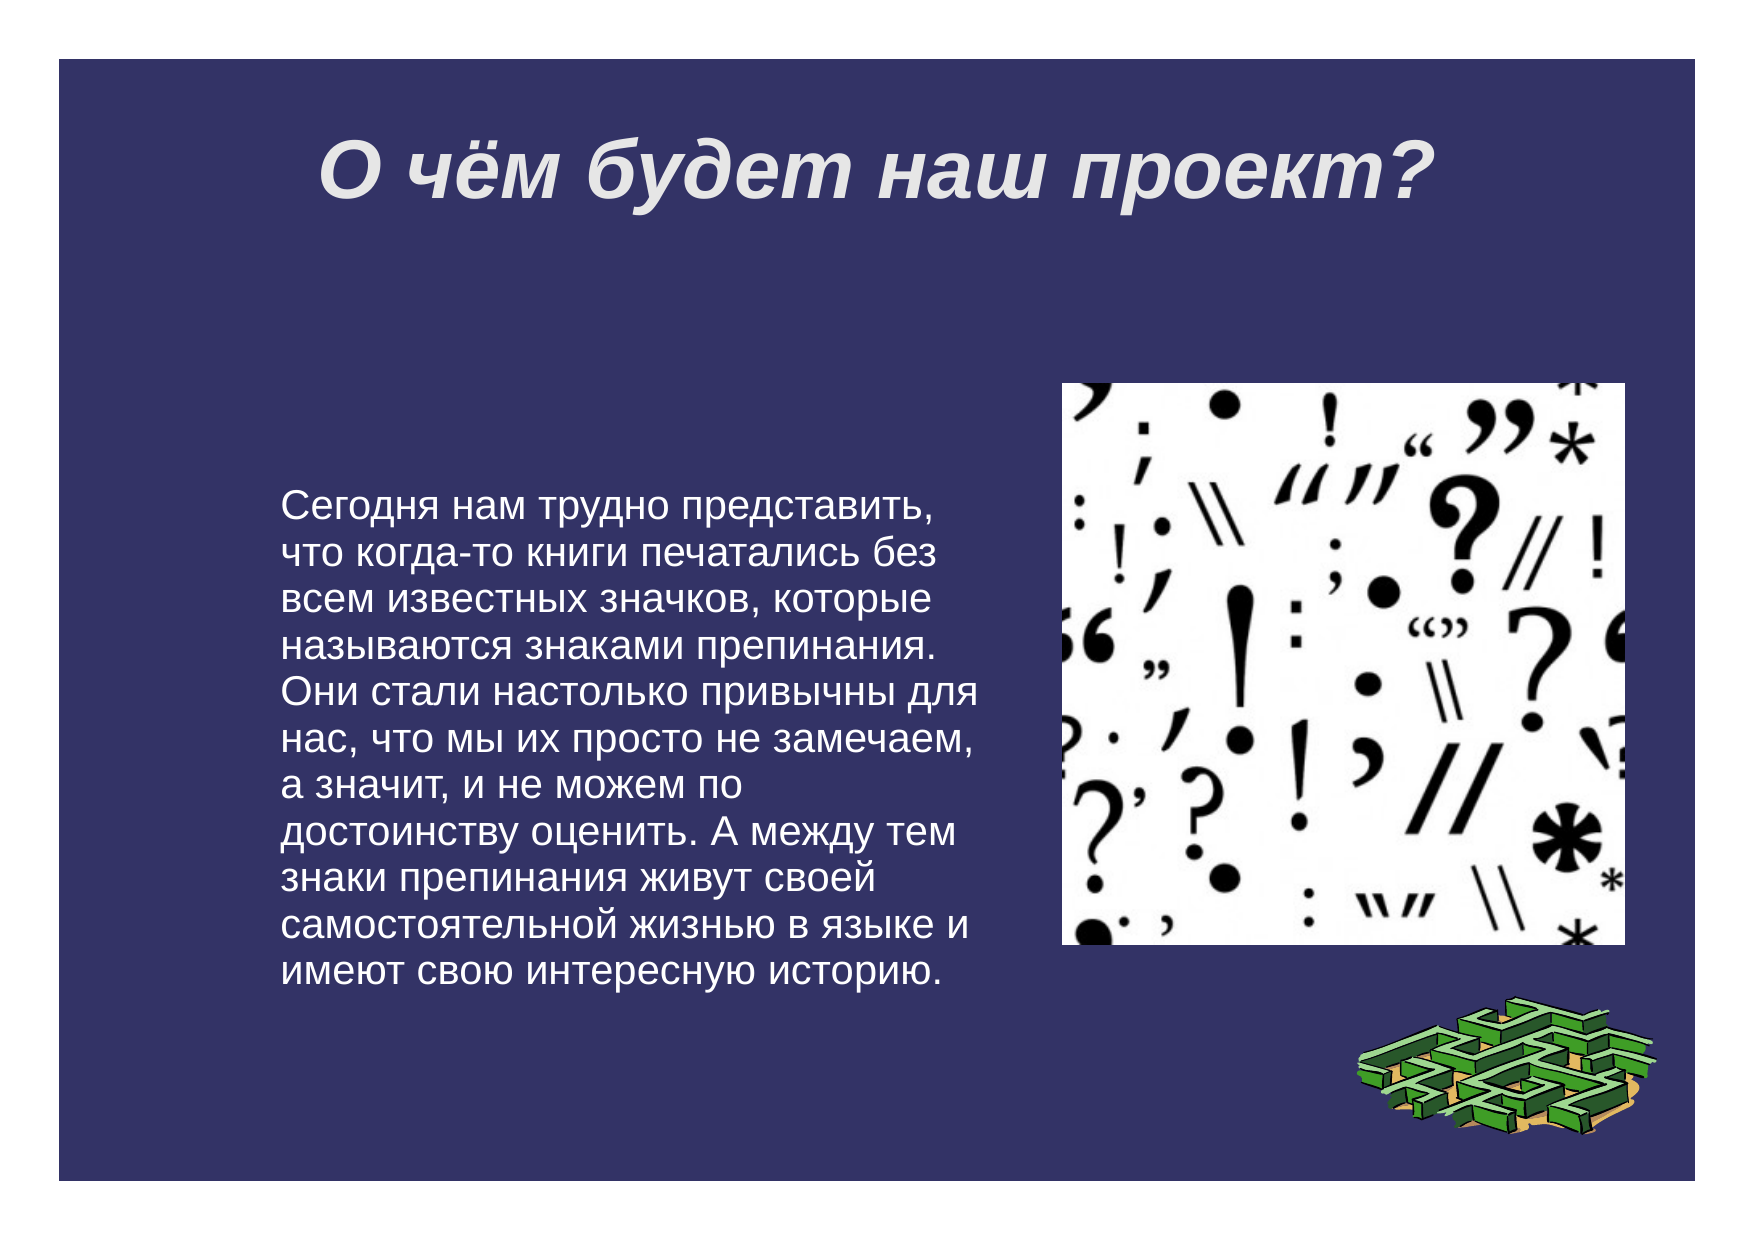

# О чём будет наш проект?
Сегодня нам трудно представить, что когда-то книги печатались без всем известных значков, которые называются знаками препинания.
Они стали настолько привычны для нас, что мы их просто не замечаем, а значит, и не можем по достоинству оценить. А между тем знаки препинания живут своей самостоятельной жизнью в языке и имеют свою интересную историю.